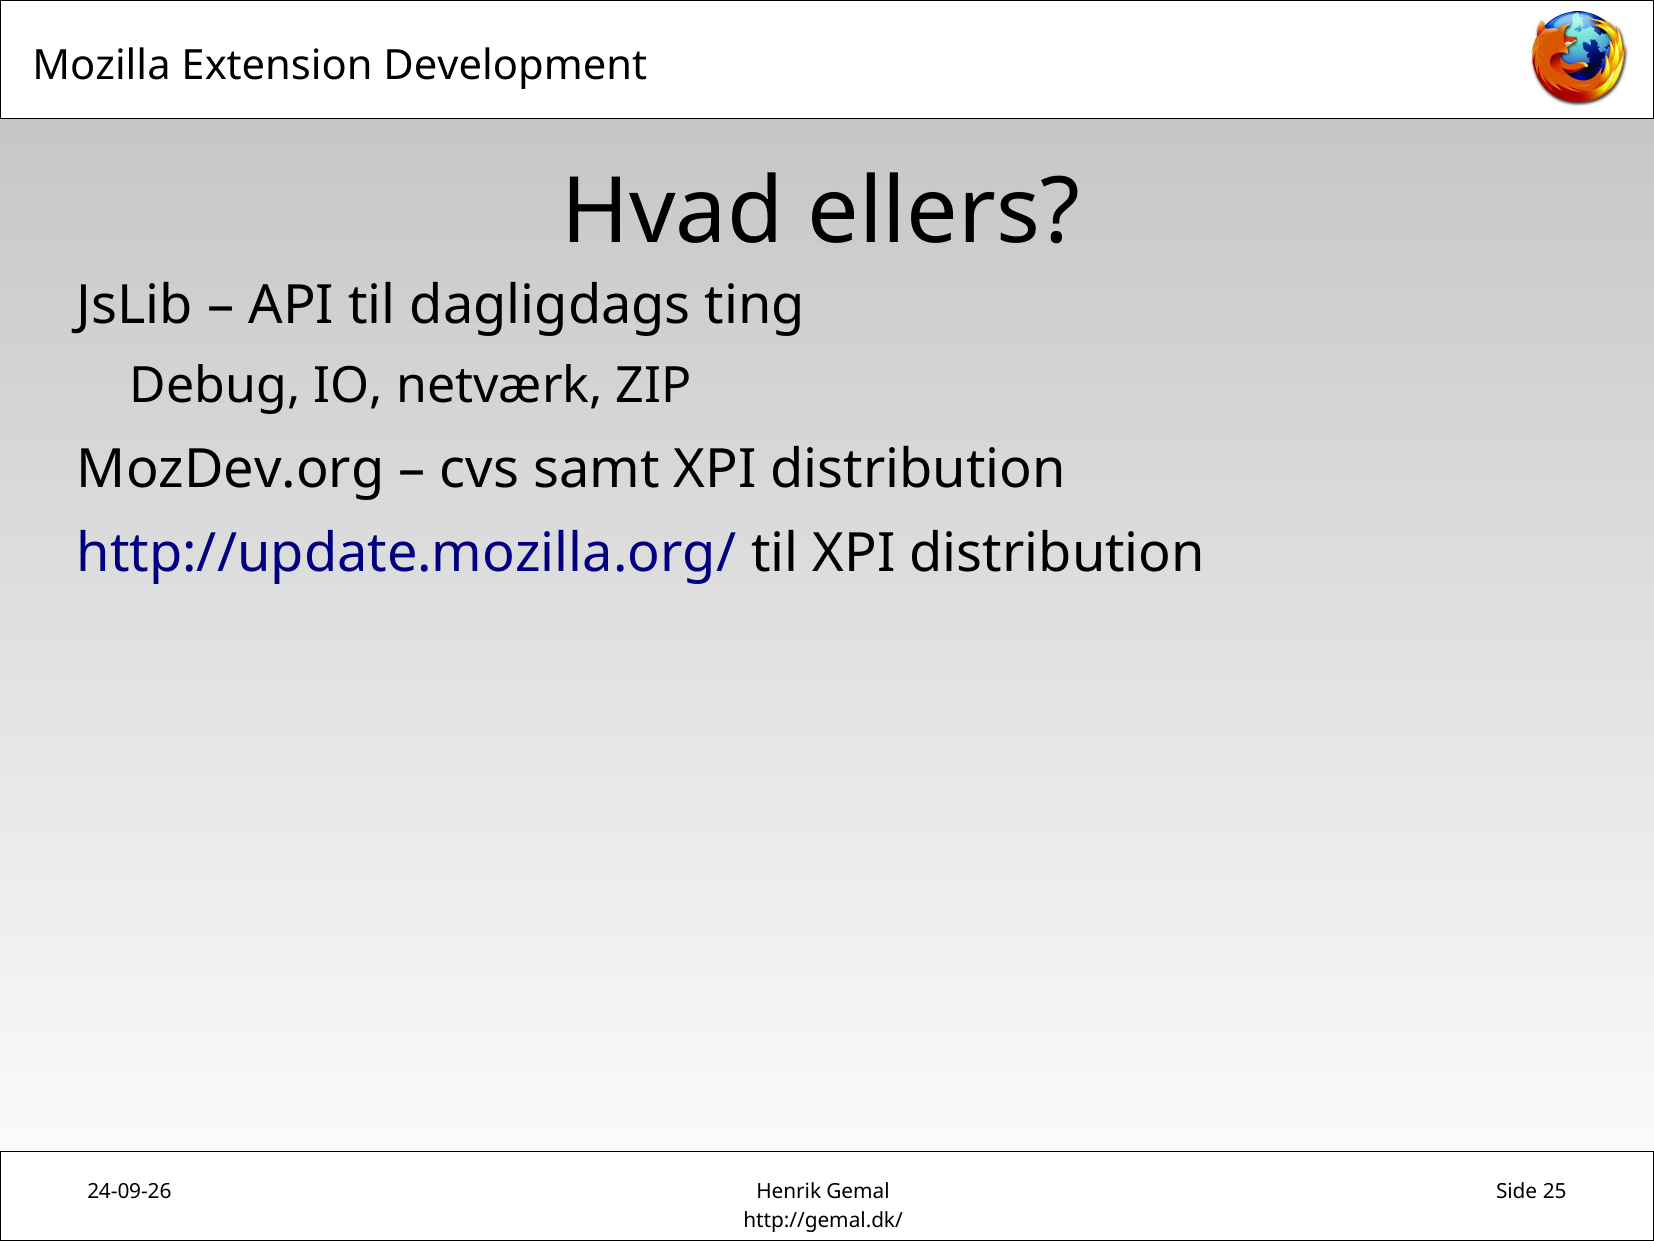

# Hvad ellers?
JsLib – API til dagligdags ting
Debug, IO, netværk, ZIP
MozDev.org – cvs samt XPI distribution
http://update.mozilla.org/ til XPI distribution
25